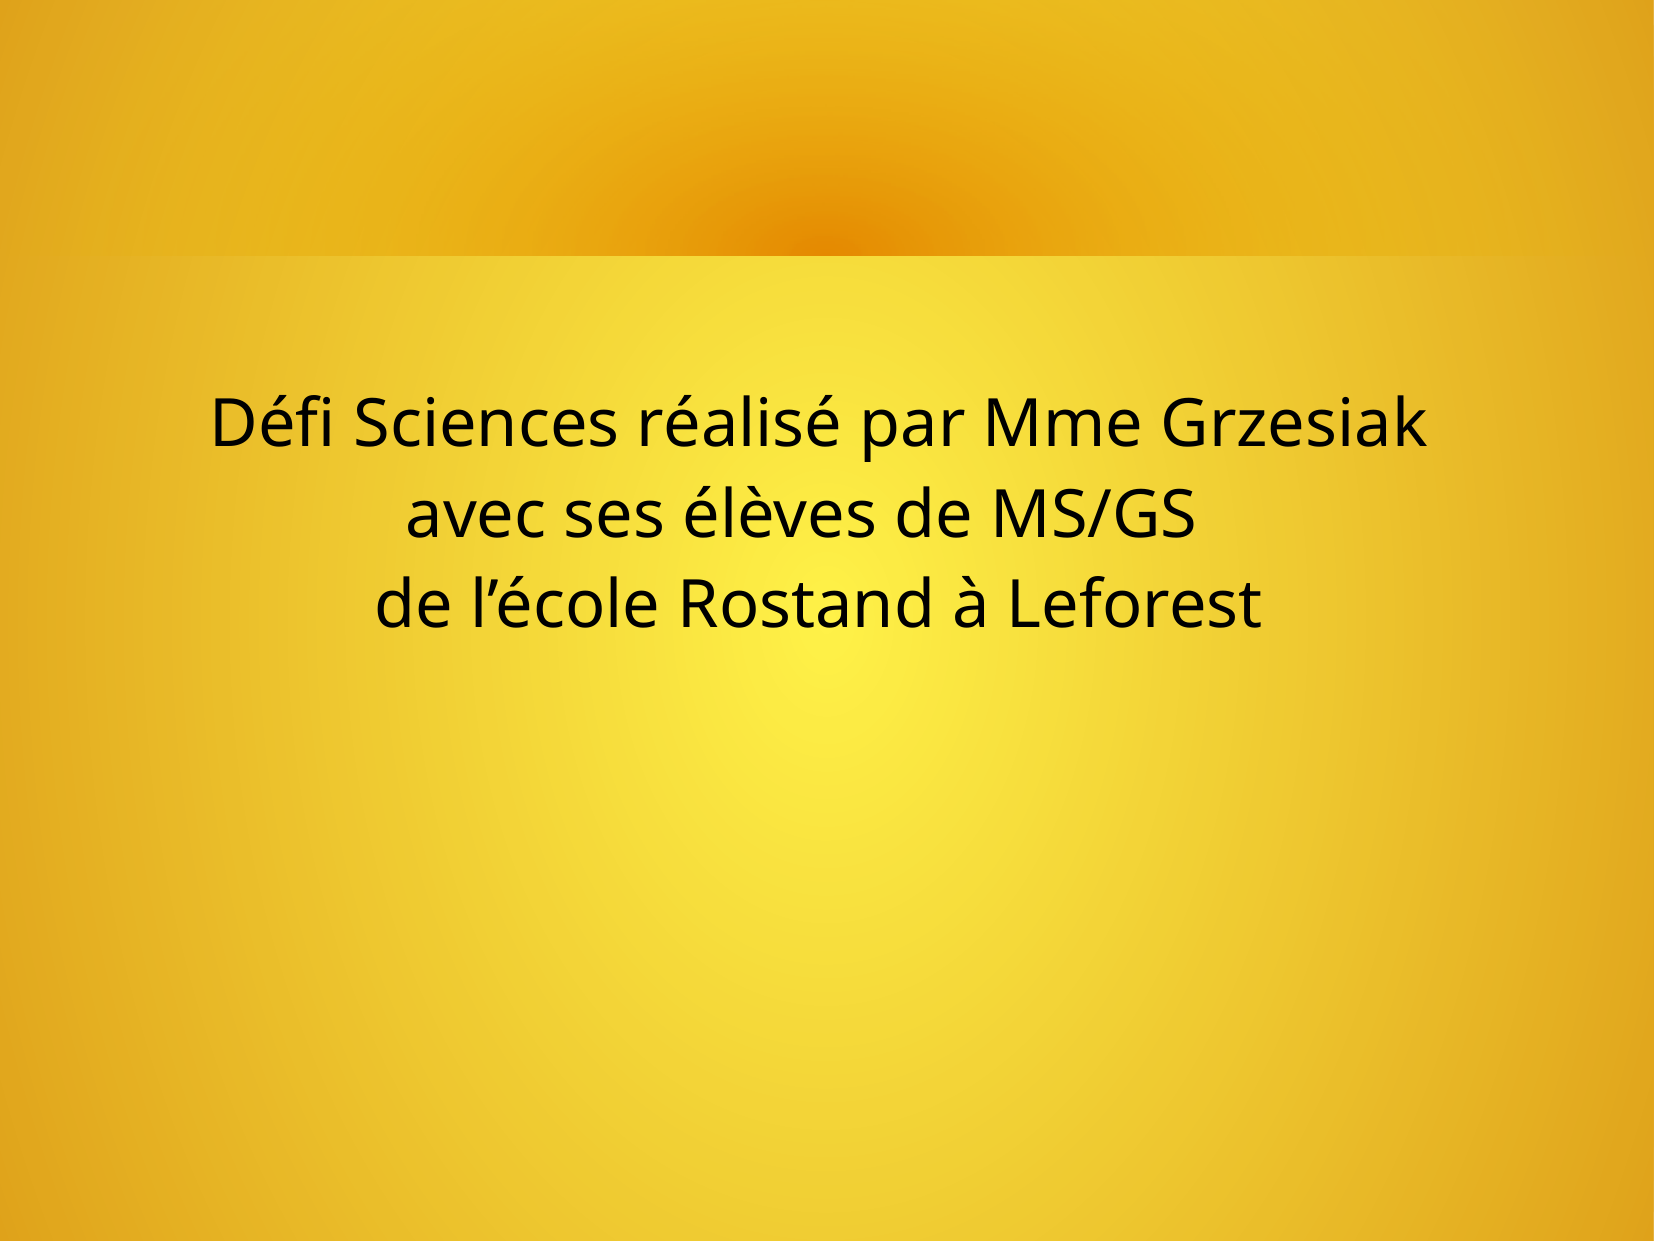

Défi Sciences réalisé par Mme Grzesiak avec ses élèves de MS/GS
de l’école Rostand à Leforest